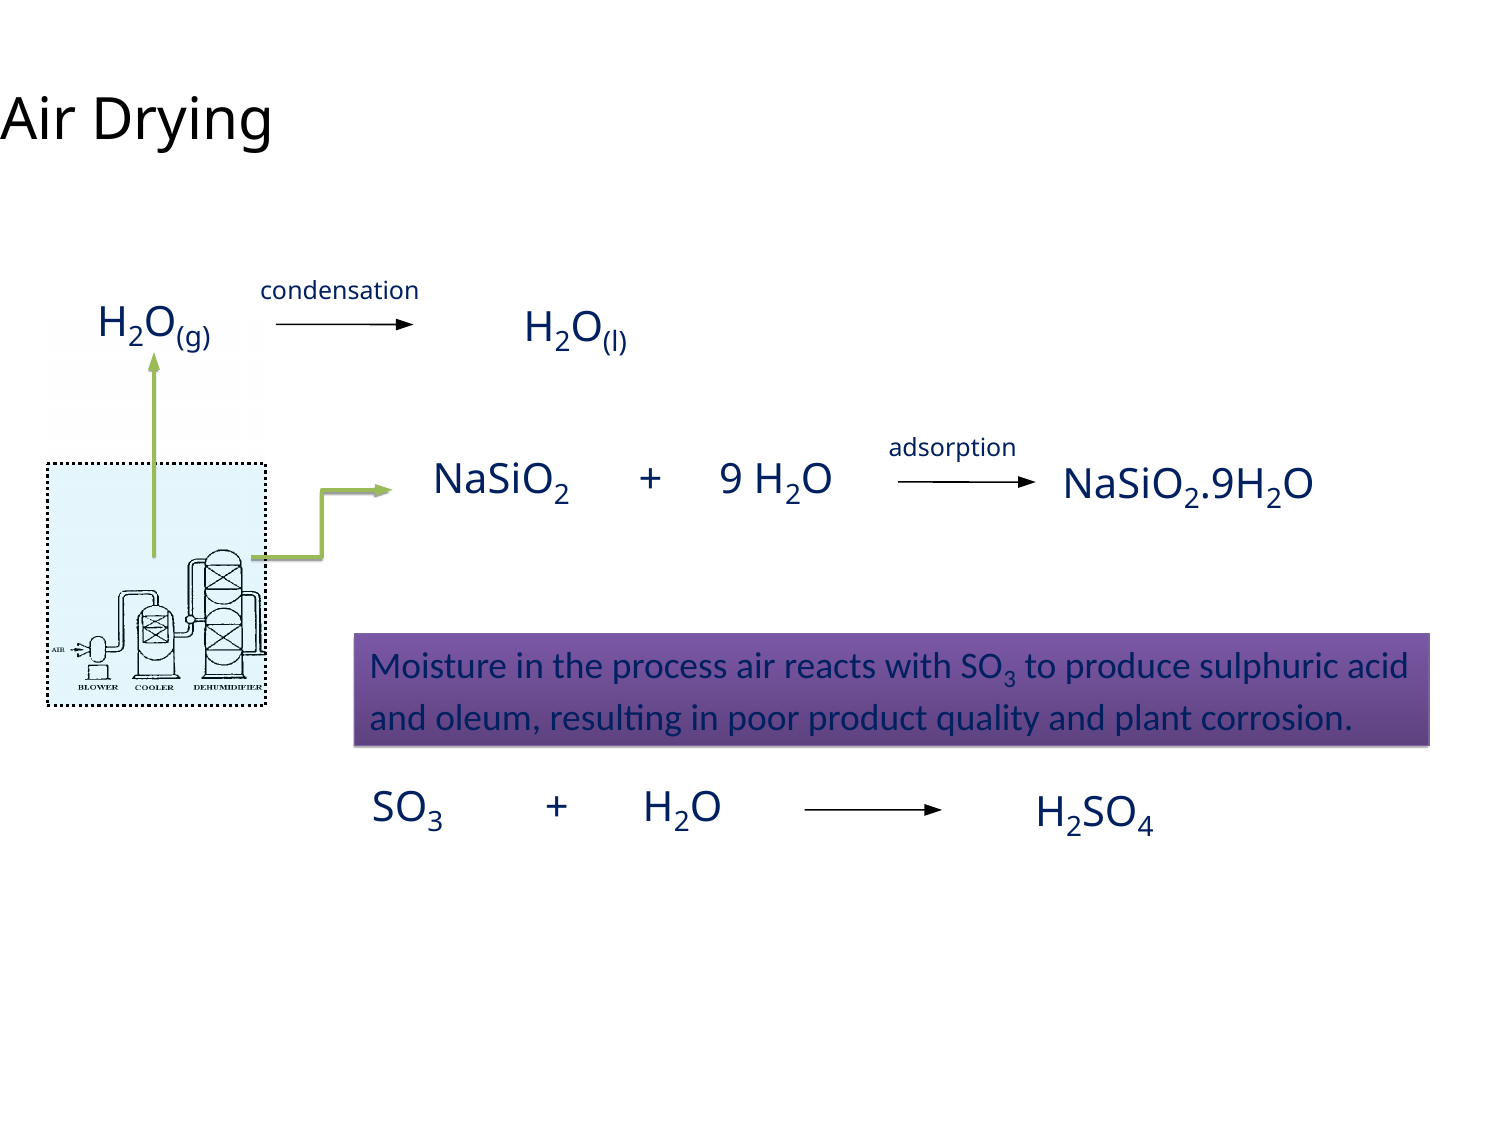

# Air Drying
condensation
H2O(g)
H2O(l)
adsorption
NaSiO2
+
9 H2O
NaSiO2.9H2O
Moisture in the process air reacts with SO3 to produce sulphuric acid and oleum, resulting in poor product quality and plant corrosion.
SO3
+
H2O
H2SO4